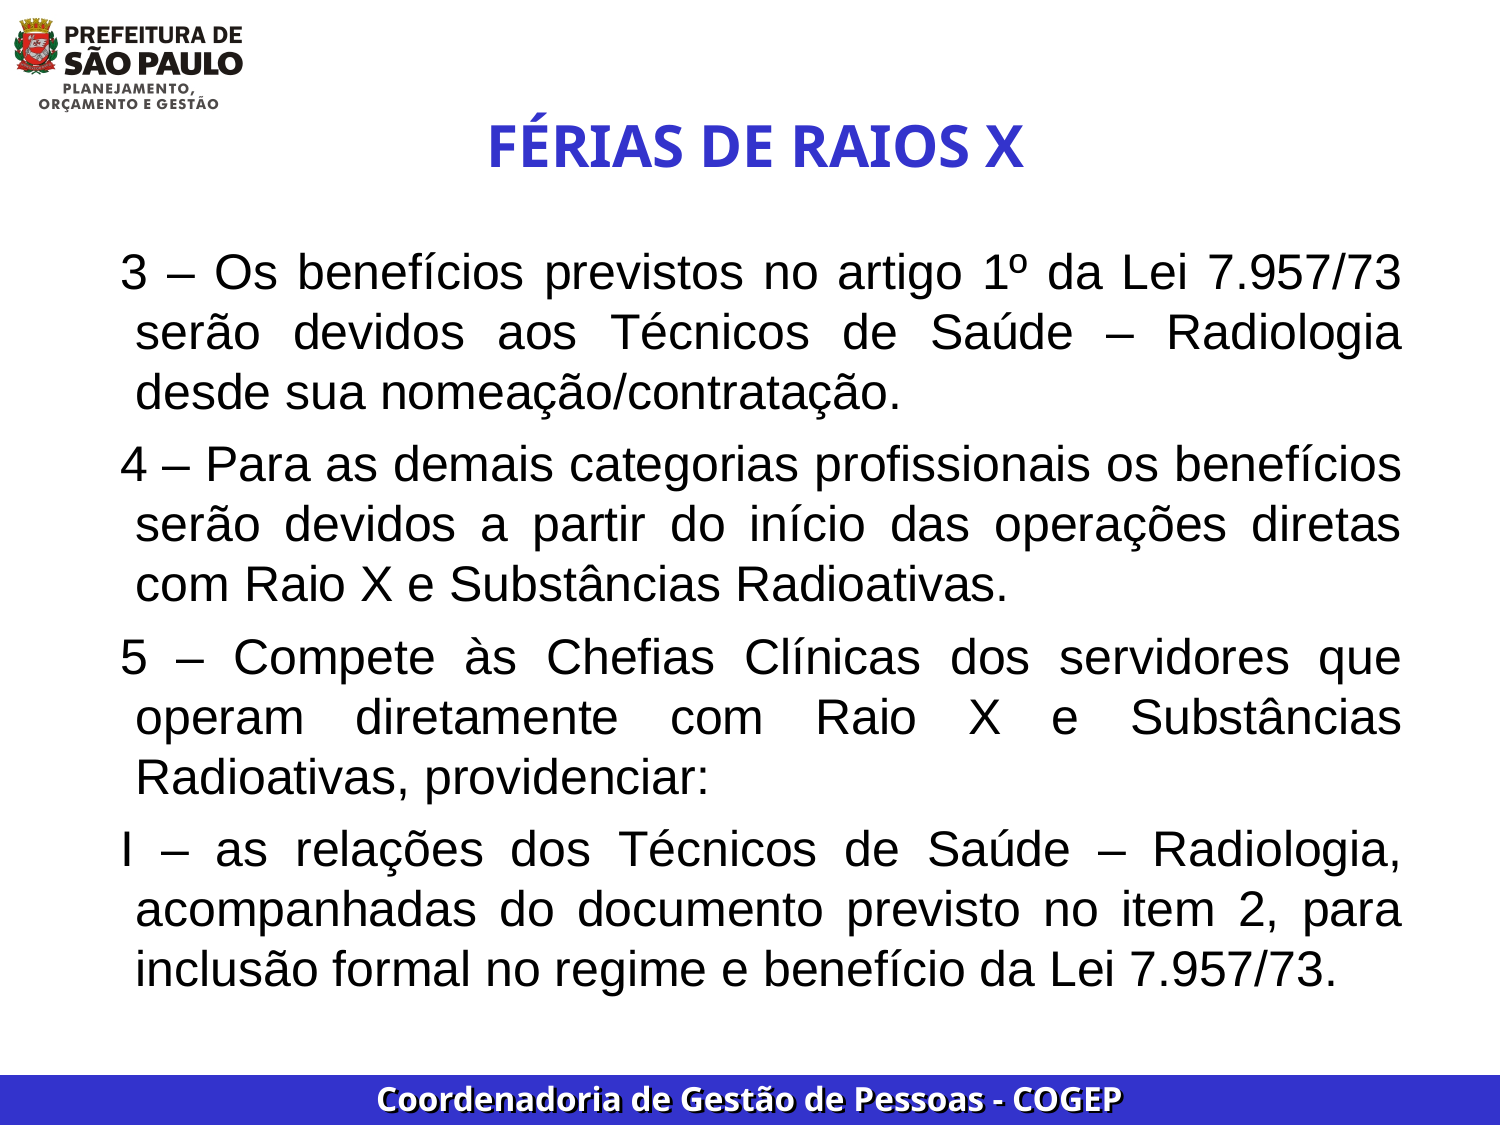

# FÉRIAS DE RAIOS X
3 – Os benefícios previstos no artigo 1º da Lei 7.957/73 serão devidos aos Técnicos de Saúde – Radiologia desde sua nomeação/contratação.
4 – Para as demais categorias profissionais os benefícios serão devidos a partir do início das operações diretas com Raio X e Substâncias Radioativas.
5 – Compete às Chefias Clínicas dos servidores que operam diretamente com Raio X e Substâncias Radioativas, providenciar:
I – as relações dos Técnicos de Saúde – Radiologia, acompanhadas do documento previsto no item 2, para inclusão formal no regime e benefício da Lei 7.957/73.